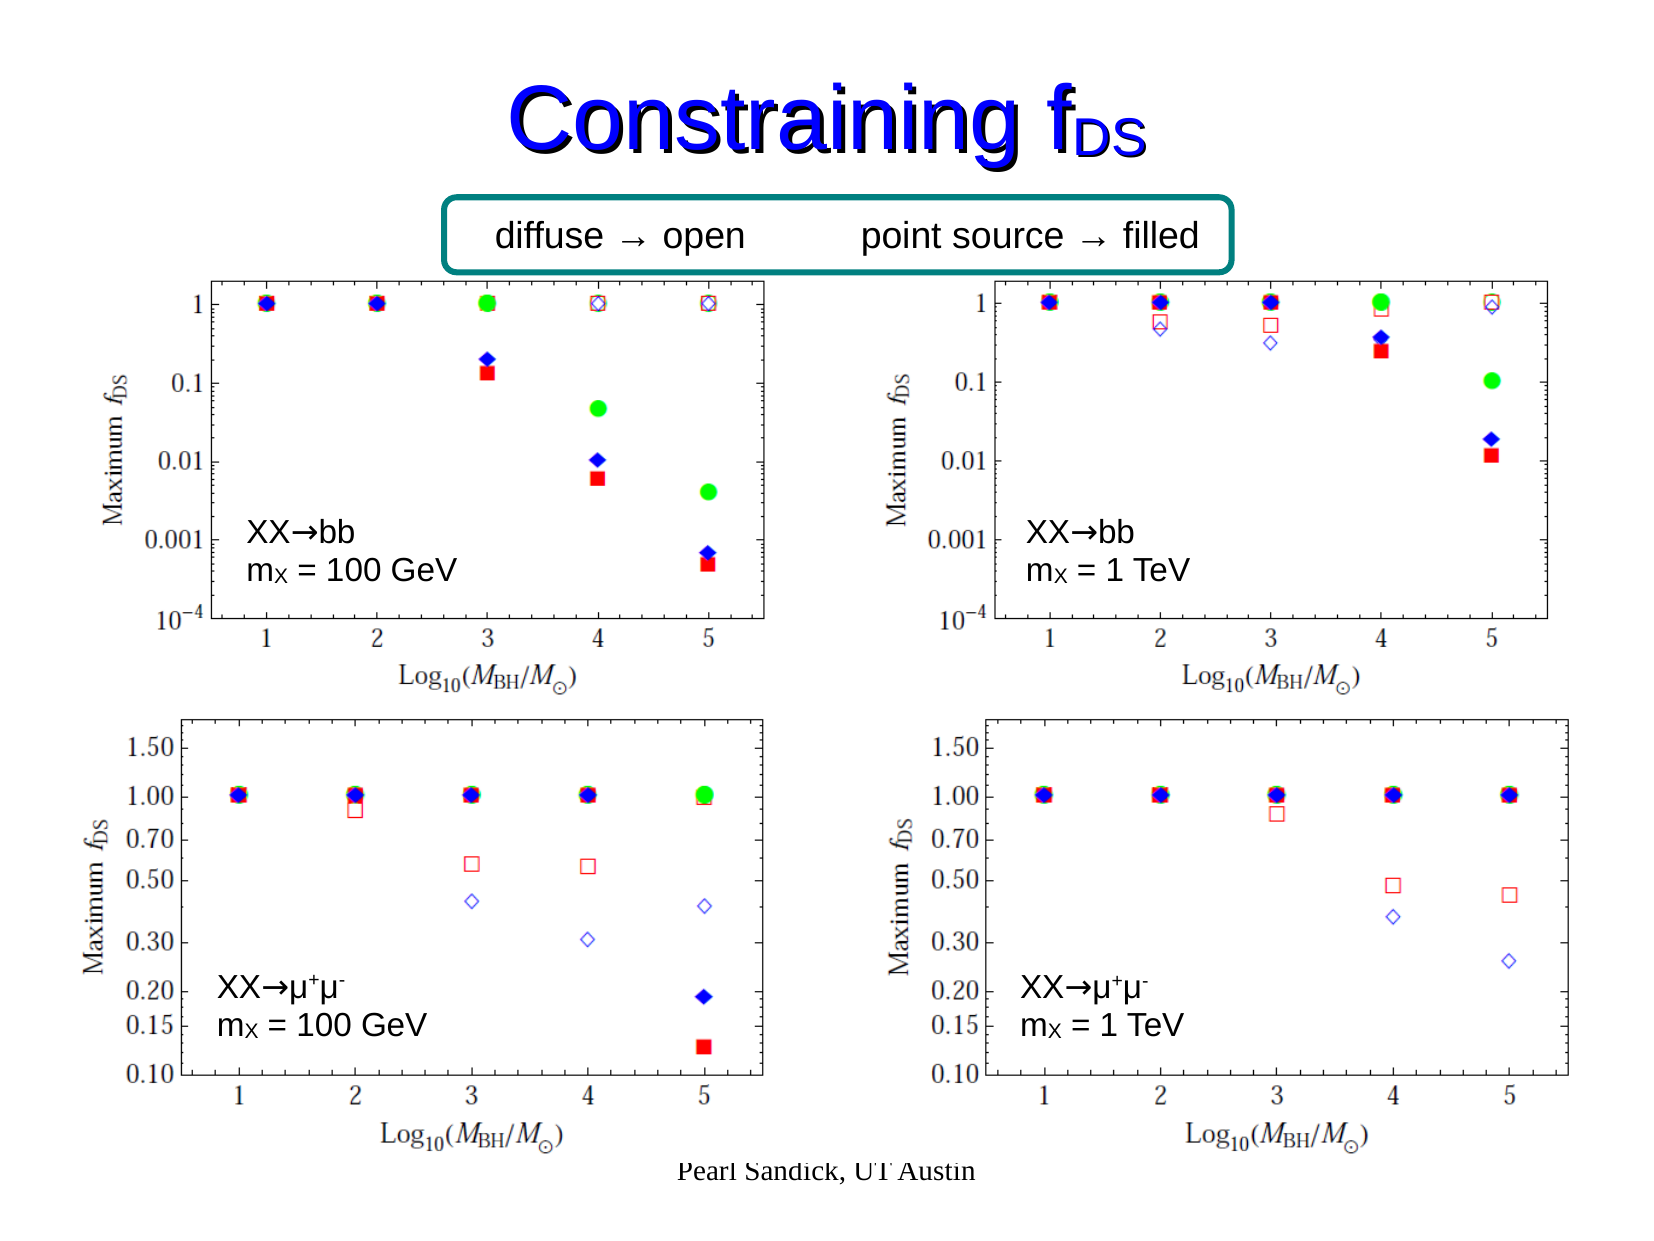

# Constraining fDS
diffuse → open point source → filled
XX→bb
mX = 100 GeV
XX→bb
mX = 1 TeV
XX→μ+μ-
mX = 100 GeV
XX→μ+μ-
mX = 1 TeV
Pearl Sandick, UT Austin